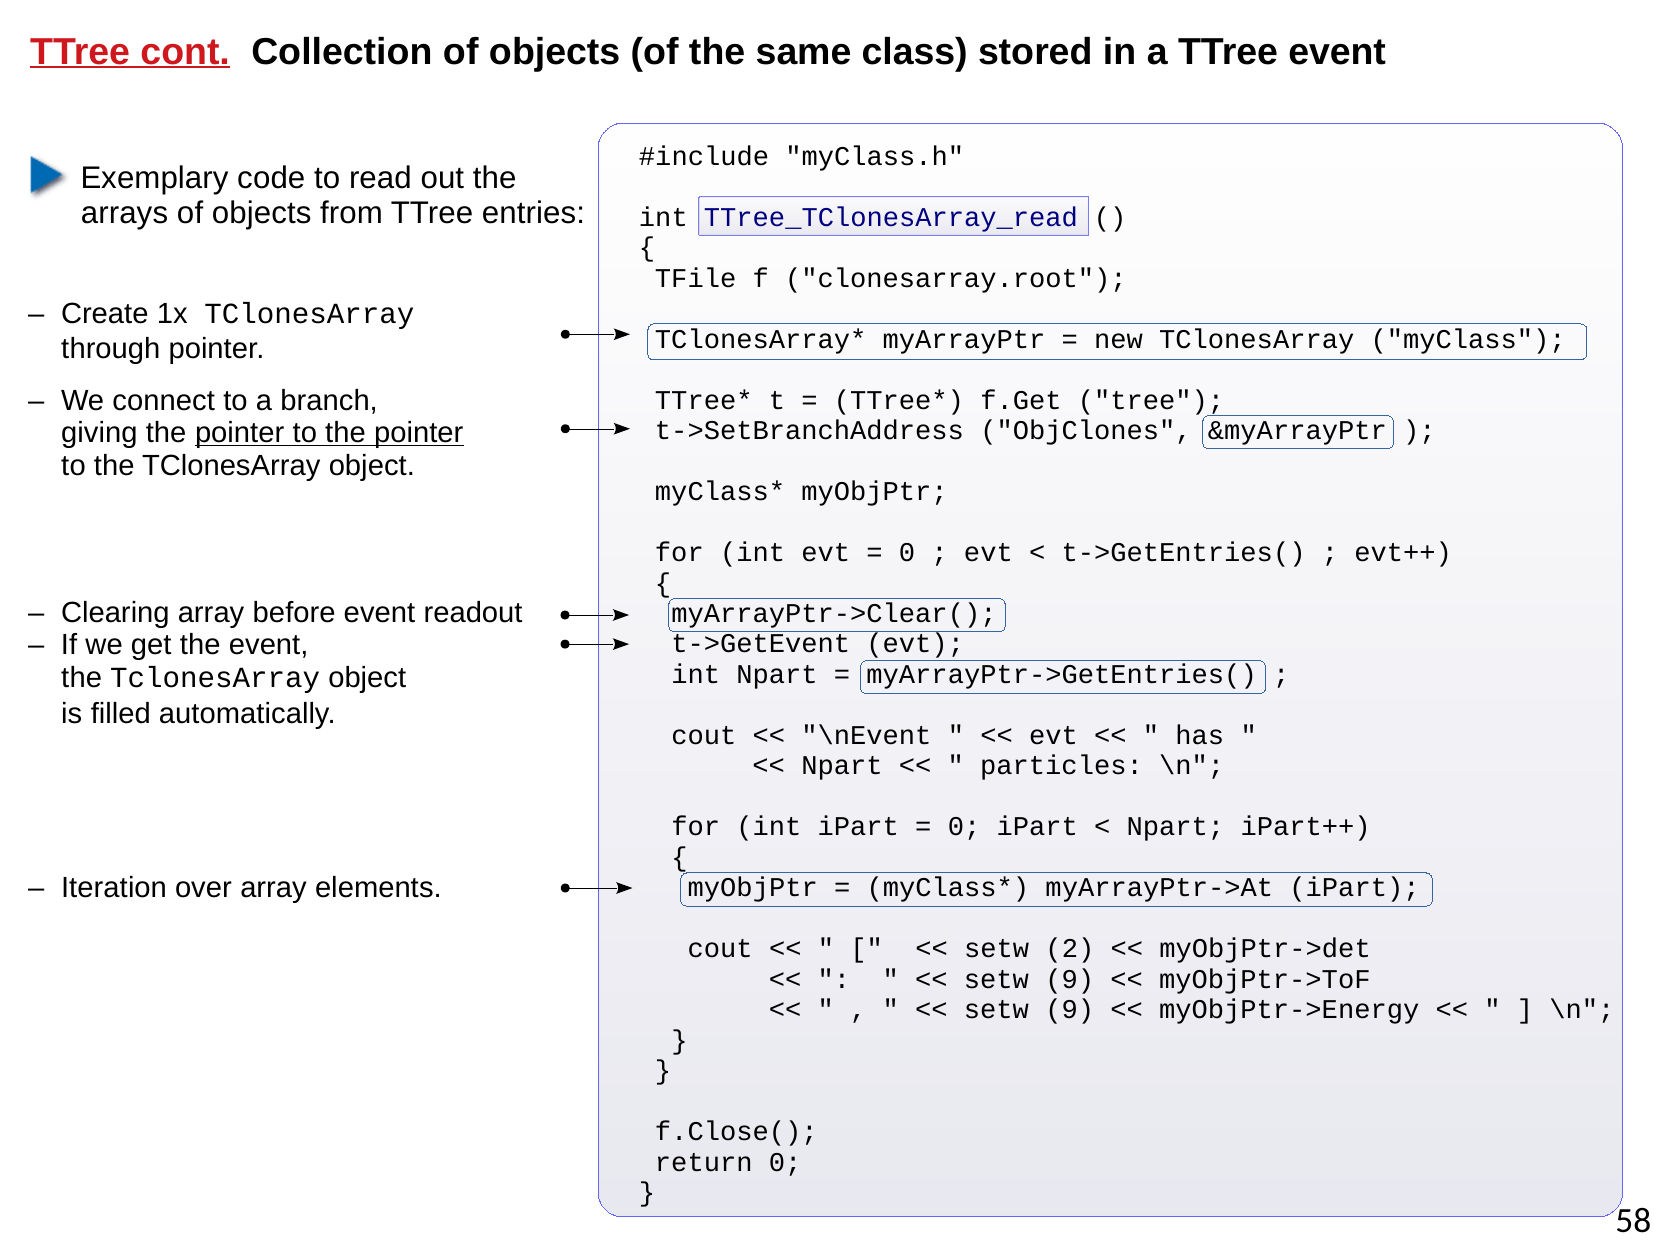

TTree cont. Collection of objects (of the same class) stored in a TTree event
#include "myClass.h"
int TTree_TClonesArray_read ()
{
 TFile f ("clonesarray.root");
 TClonesArray* myArrayPtr = new TClonesArray ("myClass");
 TTree* t = (TTree*) f.Get ("tree");
 t->SetBranchAddress ("ObjClones", &myArrayPtr );
 myClass* myObjPtr;
 for (int evt = 0 ; evt < t->GetEntries() ; evt++)
 {
 myArrayPtr->Clear();
 t->GetEvent (evt);
 int Npart = myArrayPtr->GetEntries() ;
 cout << "\nEvent " << evt << " has "
 << Npart << " particles: \n";
 for (int iPart = 0; iPart < Npart; iPart++)
 {
 myObjPtr = (myClass*) myArrayPtr->At (iPart);
 cout << " [" << setw (2) << myObjPtr->det
 << ": " << setw (9) << myObjPtr->ToF
 << " , " << setw (9) << myObjPtr->Energy << " ] \n";
 }
 }
 f.Close();
 return 0;
}
 Exemplary code to read out the
 arrays of objects from TTree entries:
– Create 1x TClonesArray
 through pointer.
– We connect to a branch,
 giving the pointer to the pointer
 to the TClonesArray object.
– Clearing array before event readout
– If we get the event,
 the TclonesArray object
 is filled automatically.
– Iteration over array elements.